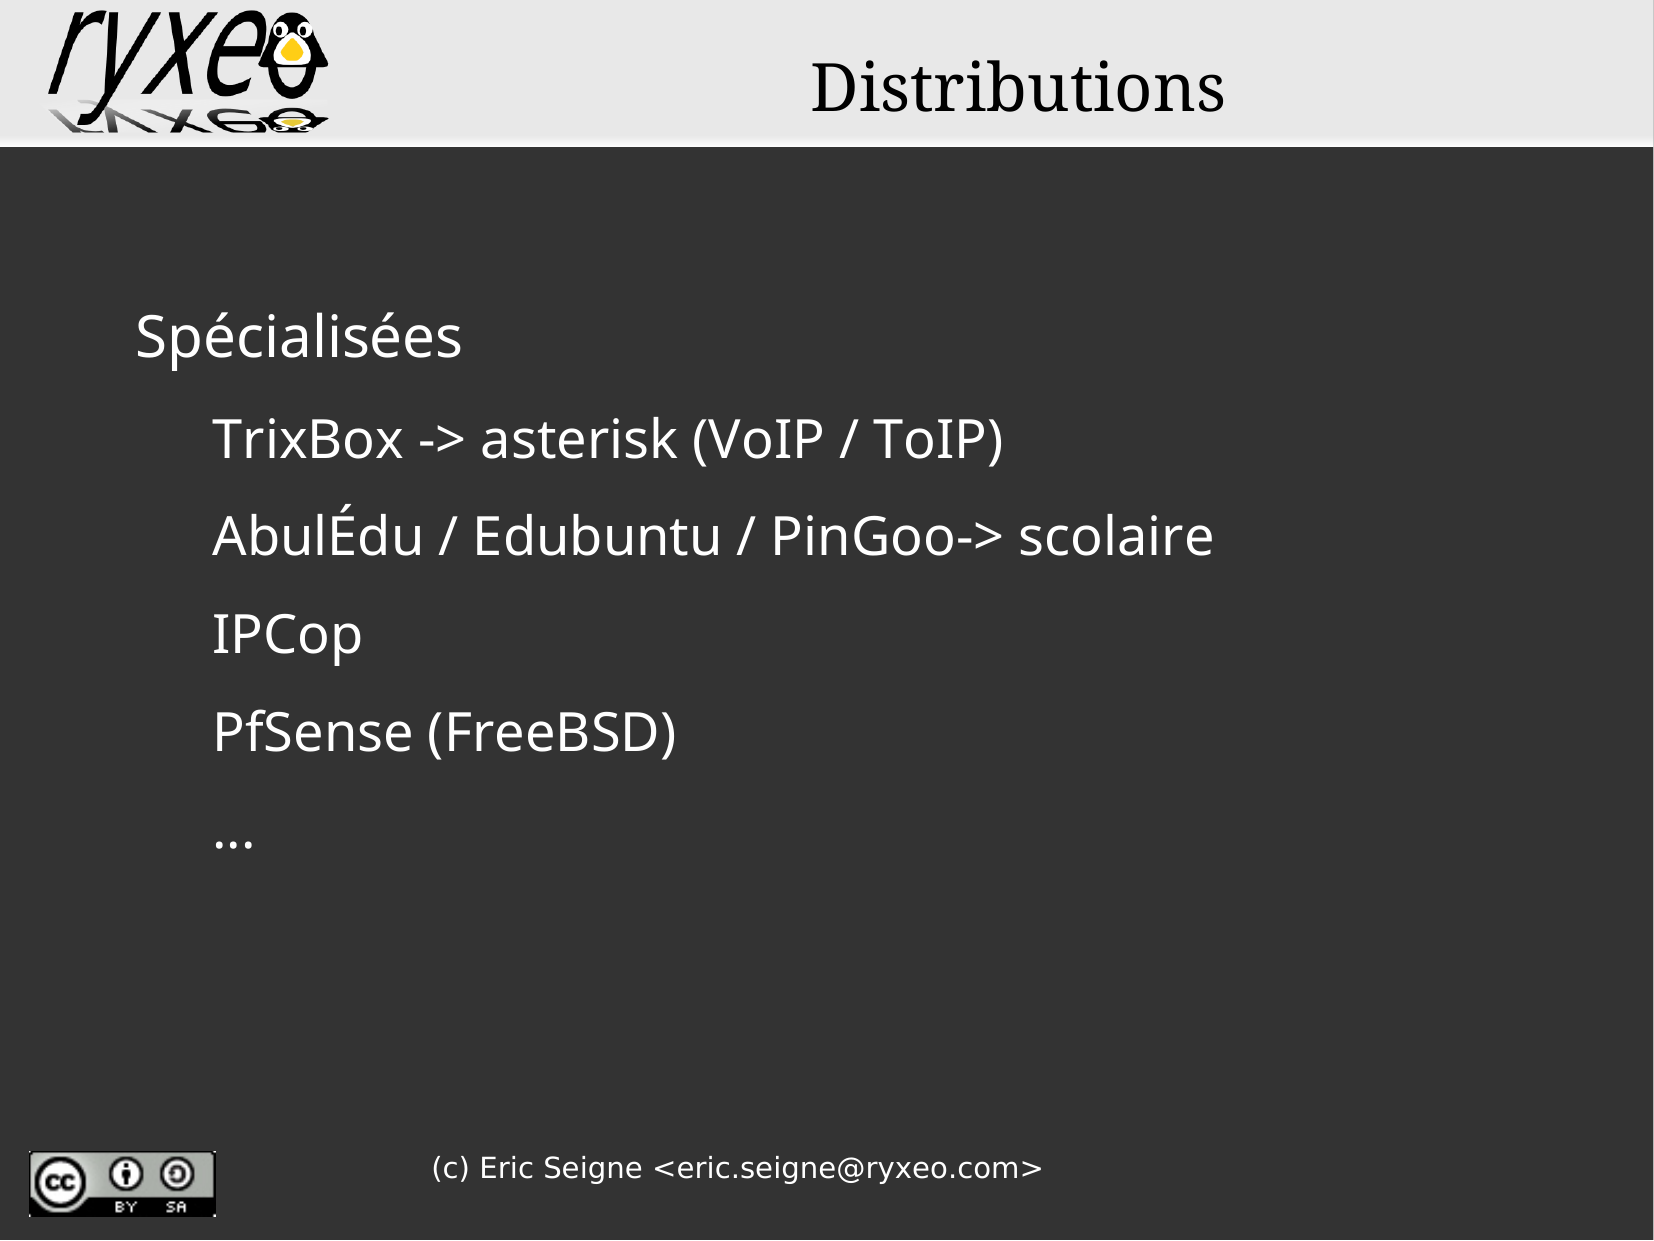

# Distributions
Spécialisées
TrixBox -> asterisk (VoIP / ToIP)
AbulÉdu / Edubuntu / PinGoo-> scolaire
IPCop
PfSense (FreeBSD)
...